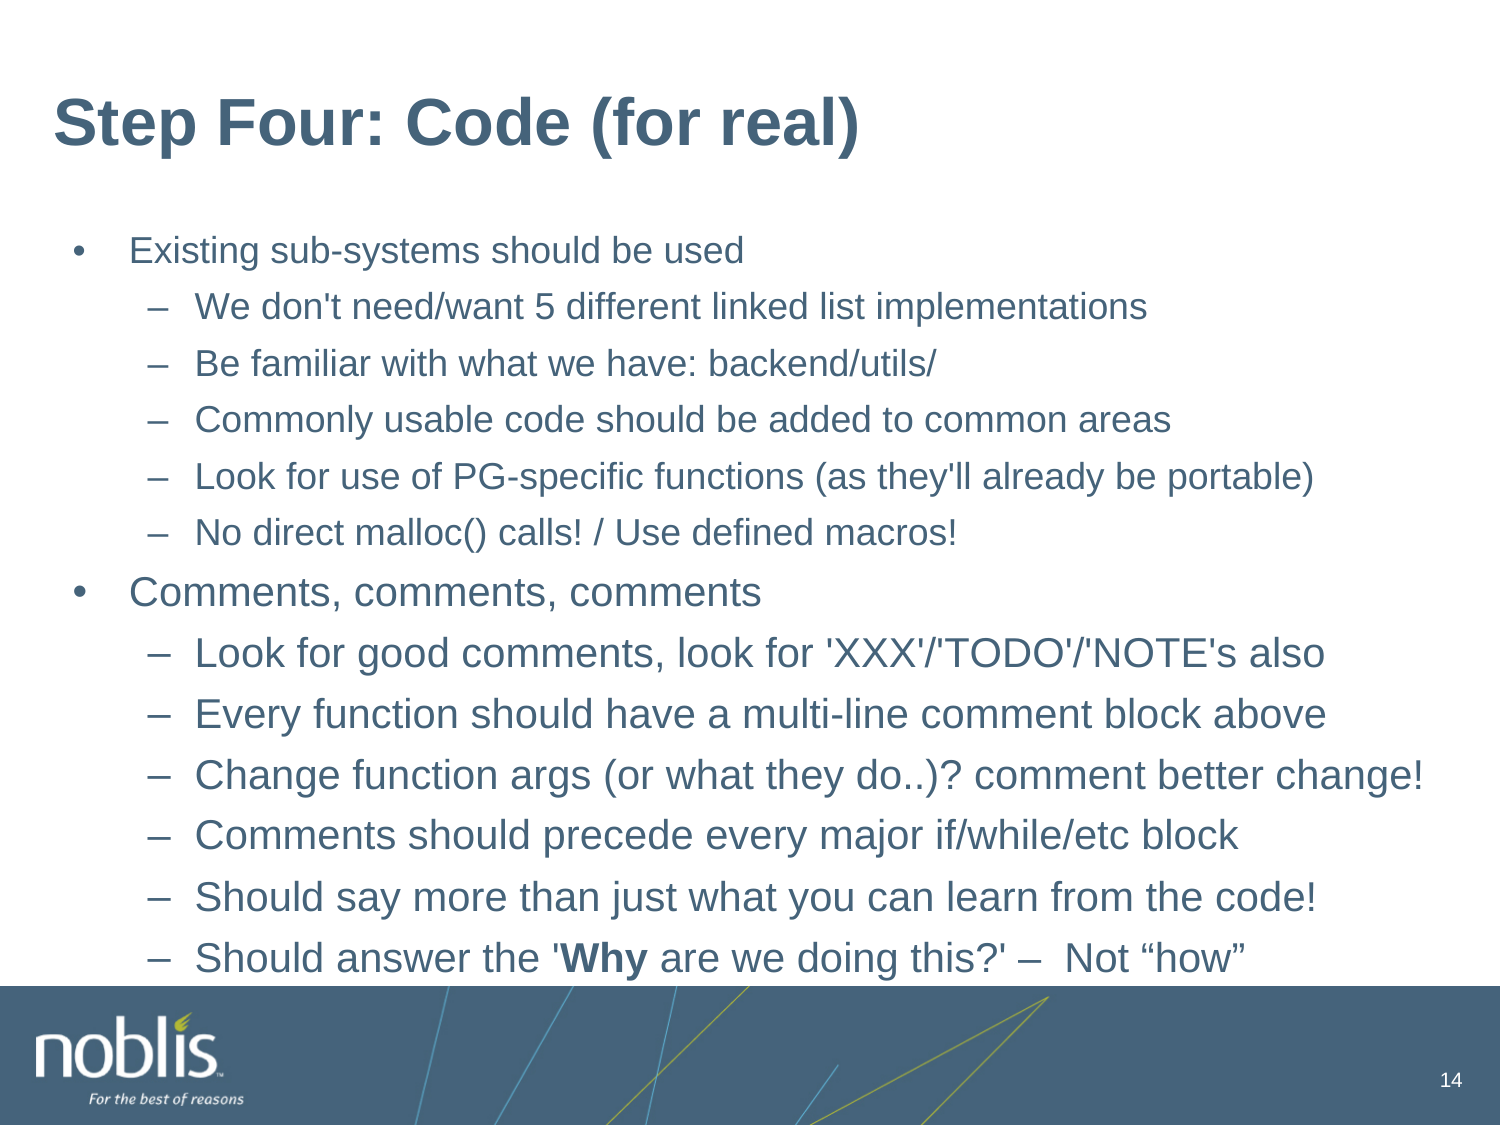

# Step Four: Code (for real)
Existing sub-systems should be used
We don't need/want 5 different linked list implementations
Be familiar with what we have: backend/utils/
Commonly usable code should be added to common areas
Look for use of PG-specific functions (as they'll already be portable)
No direct malloc() calls! / Use defined macros!
Comments, comments, comments
Look for good comments, look for 'XXX'/'TODO'/'NOTE's also
Every function should have a multi-line comment block above
Change function args (or what they do..)? comment better change!
Comments should precede every major if/while/etc block
Should say more than just what you can learn from the code!
Should answer the 'Why are we doing this?' – Not “how”